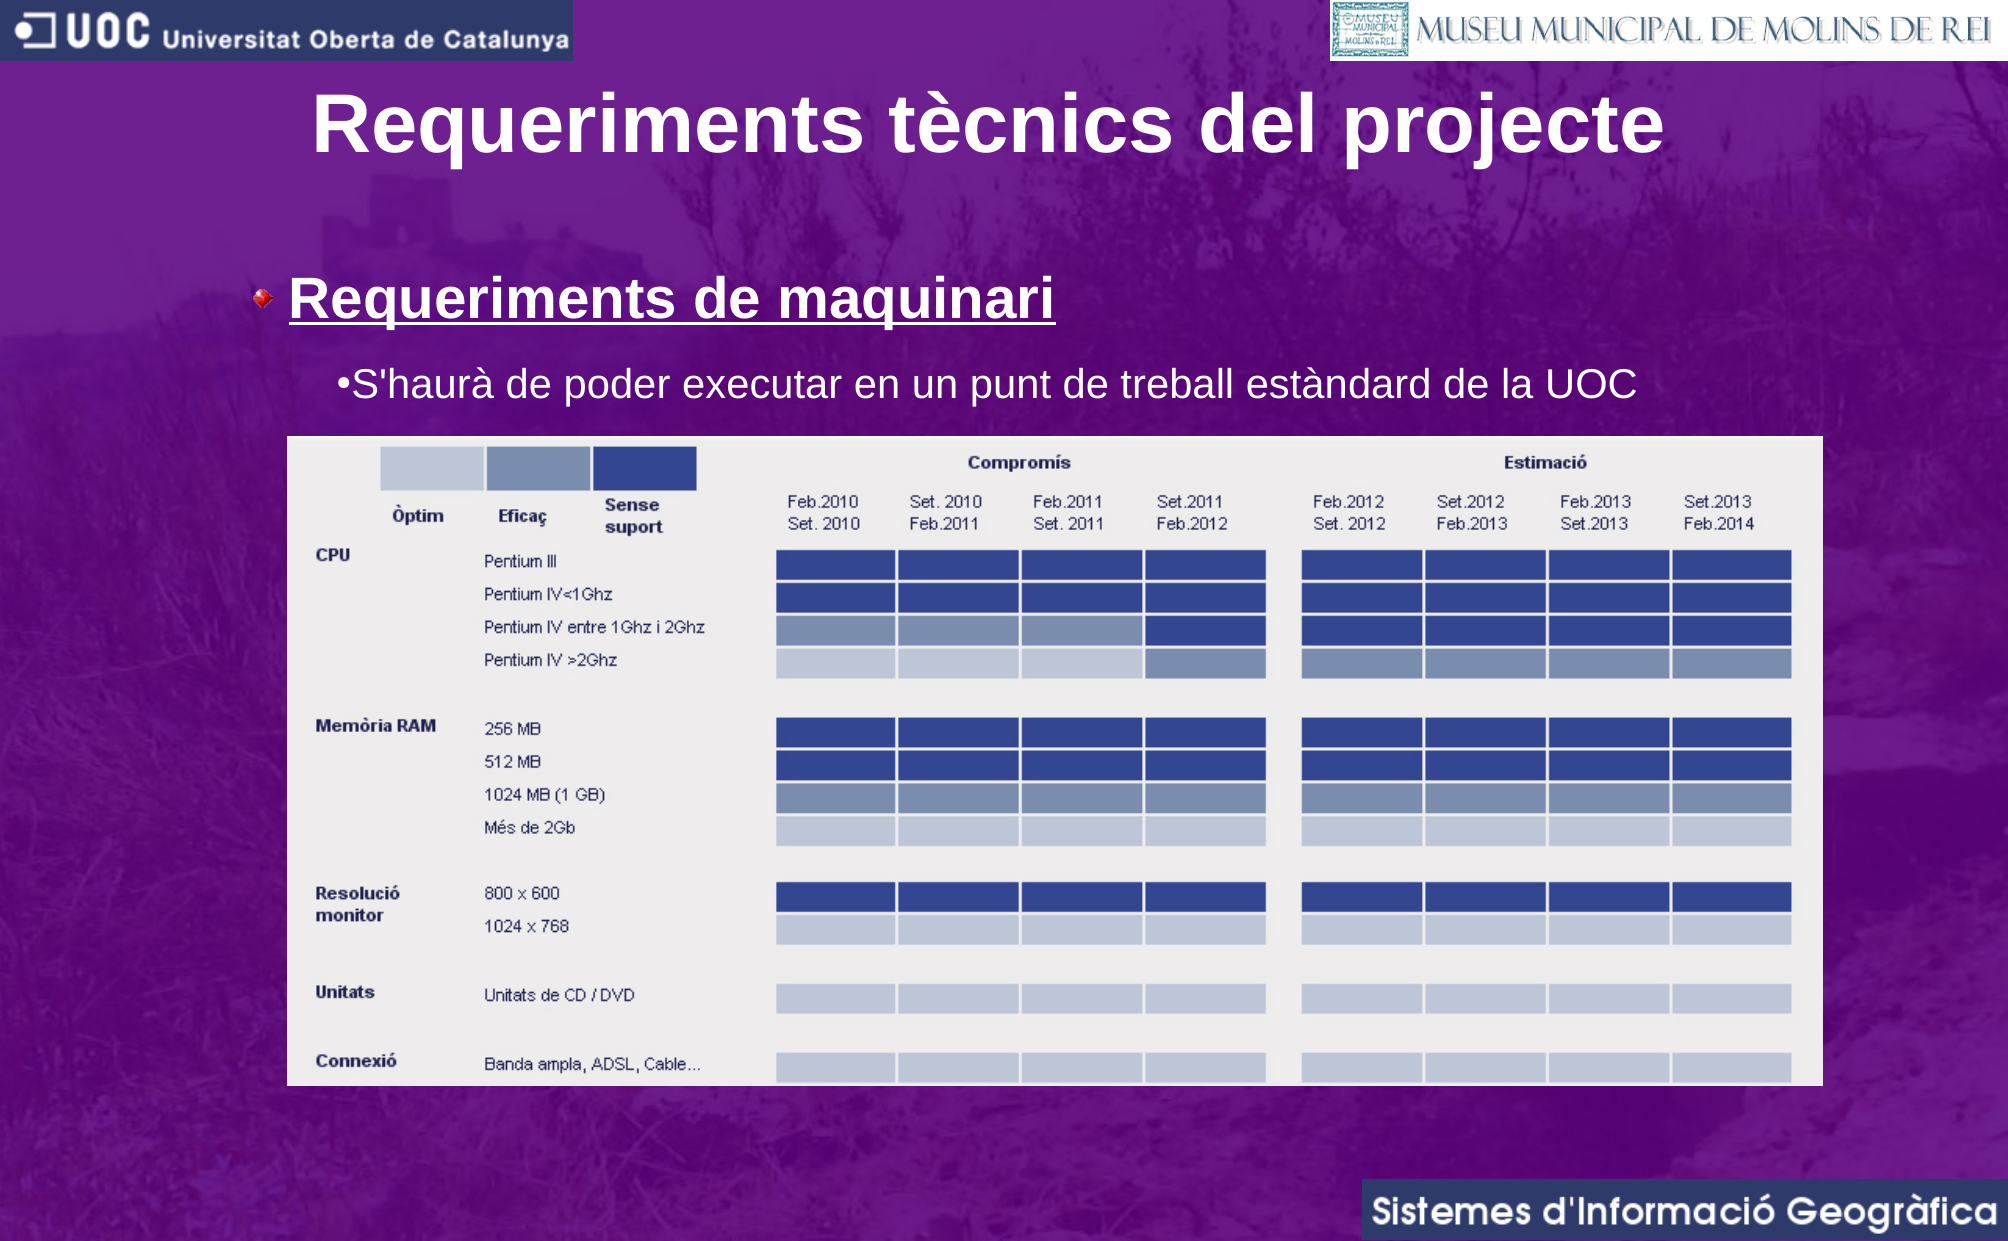

Requeriments tècnics del projecte
 Requeriments de maquinari
S'haurà de poder executar en un punt de treball estàndard de la UOC